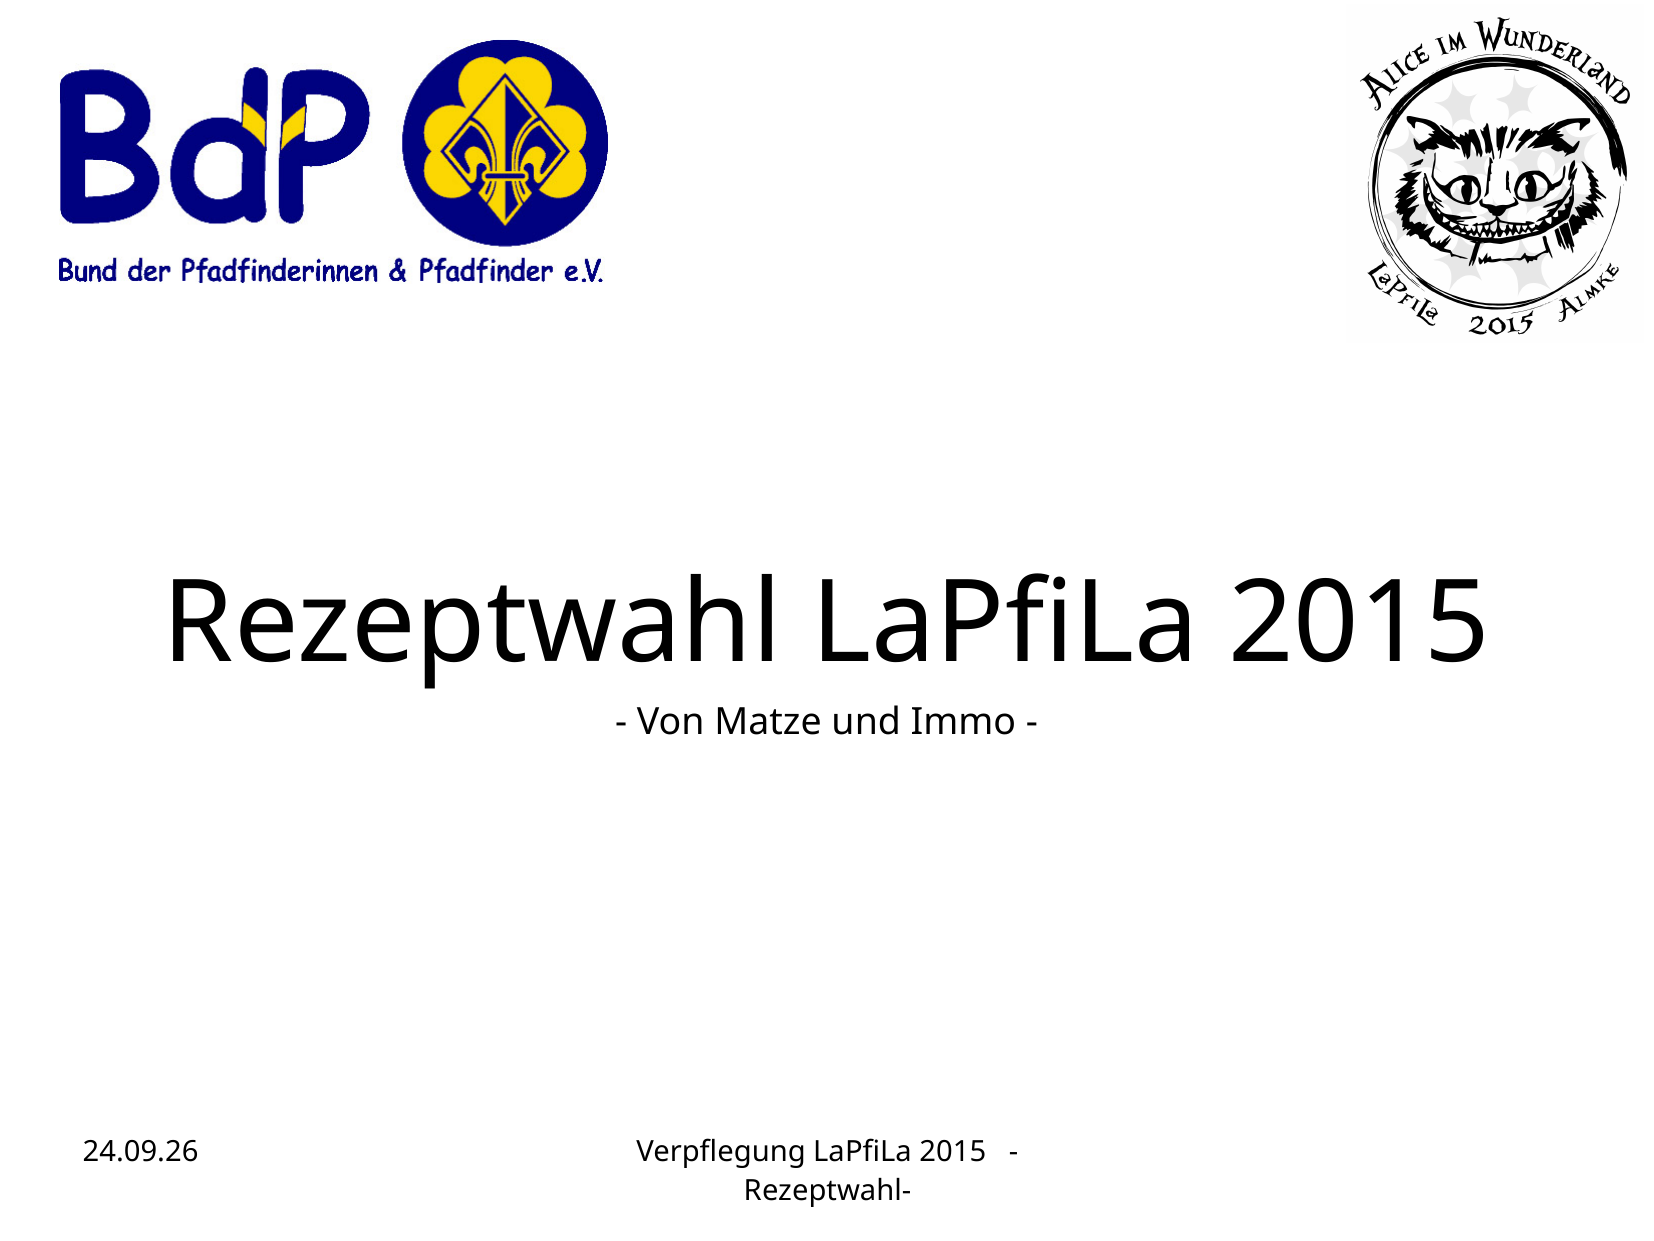

#
Rezeptwahl LaPfiLa 2015
 - Von Matze und Immo -